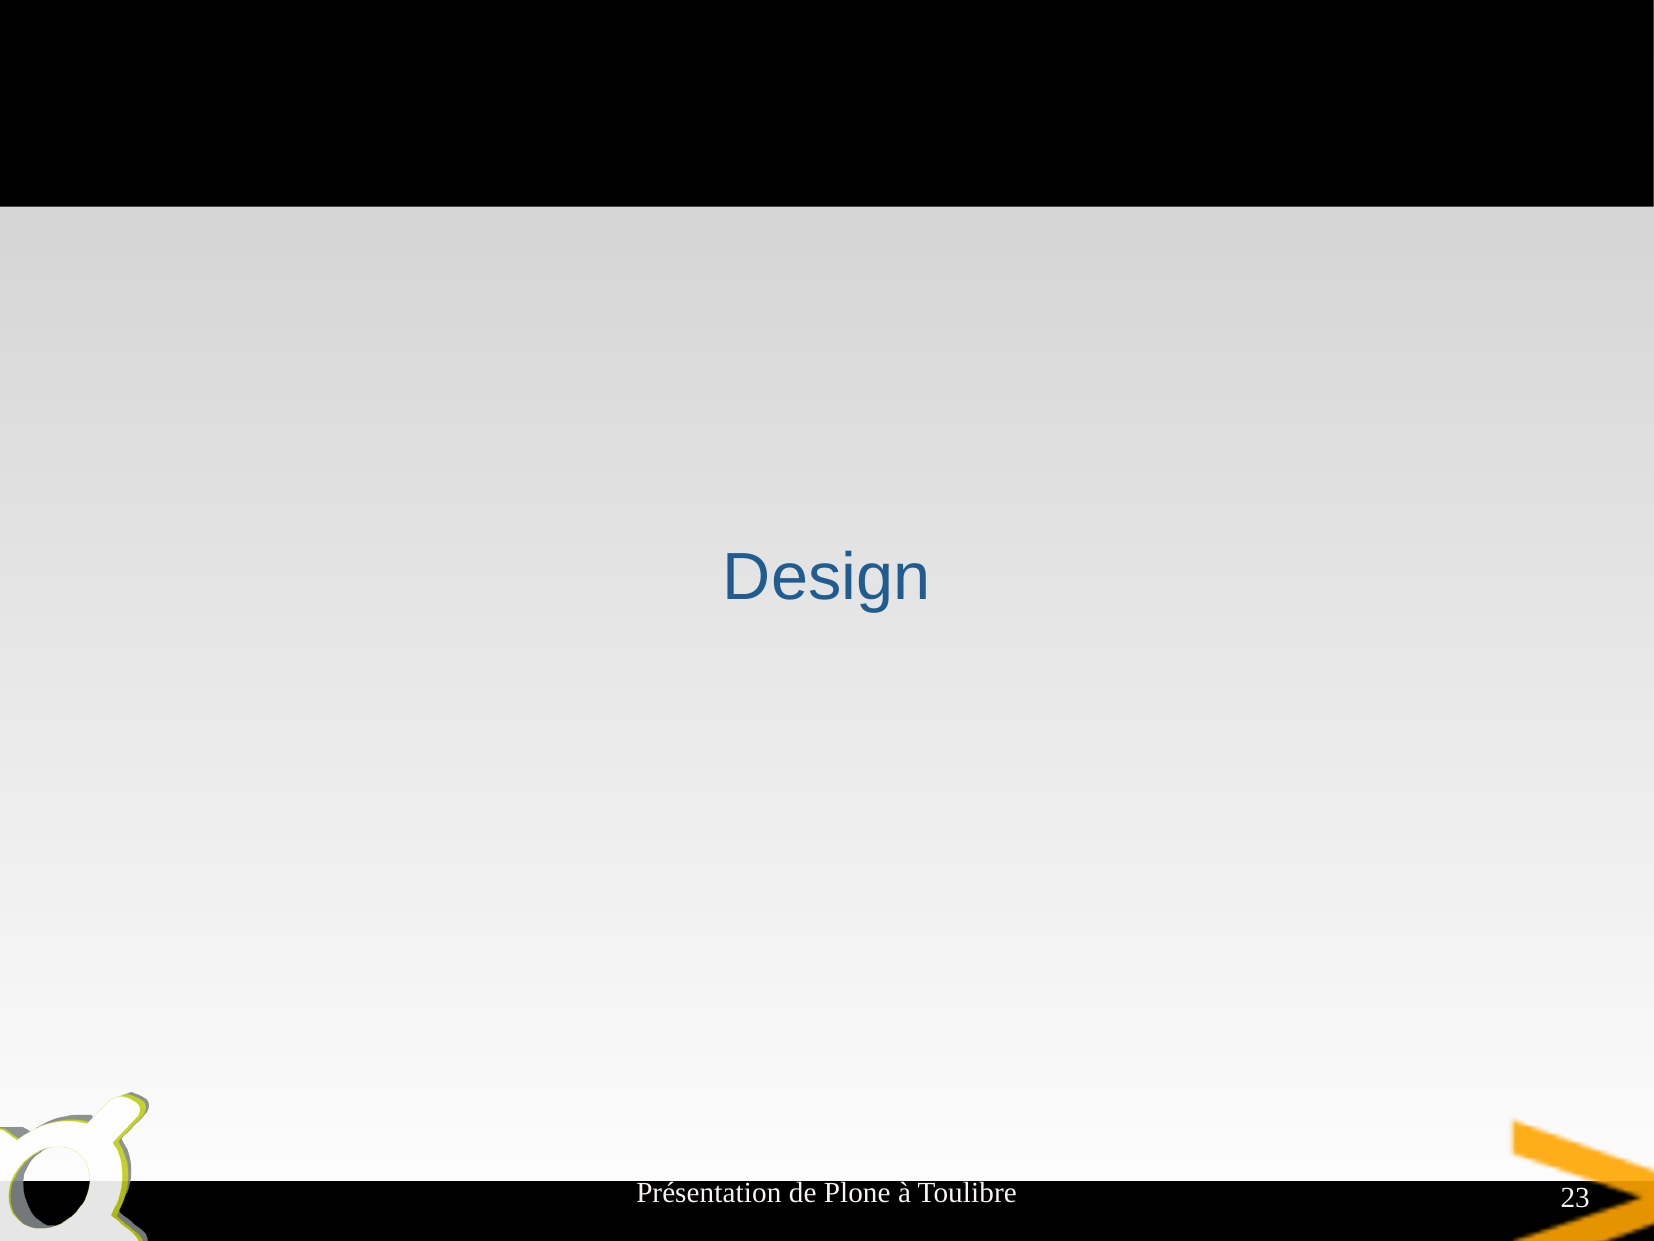

# Design
Présentation de Plone à Toulibre
23